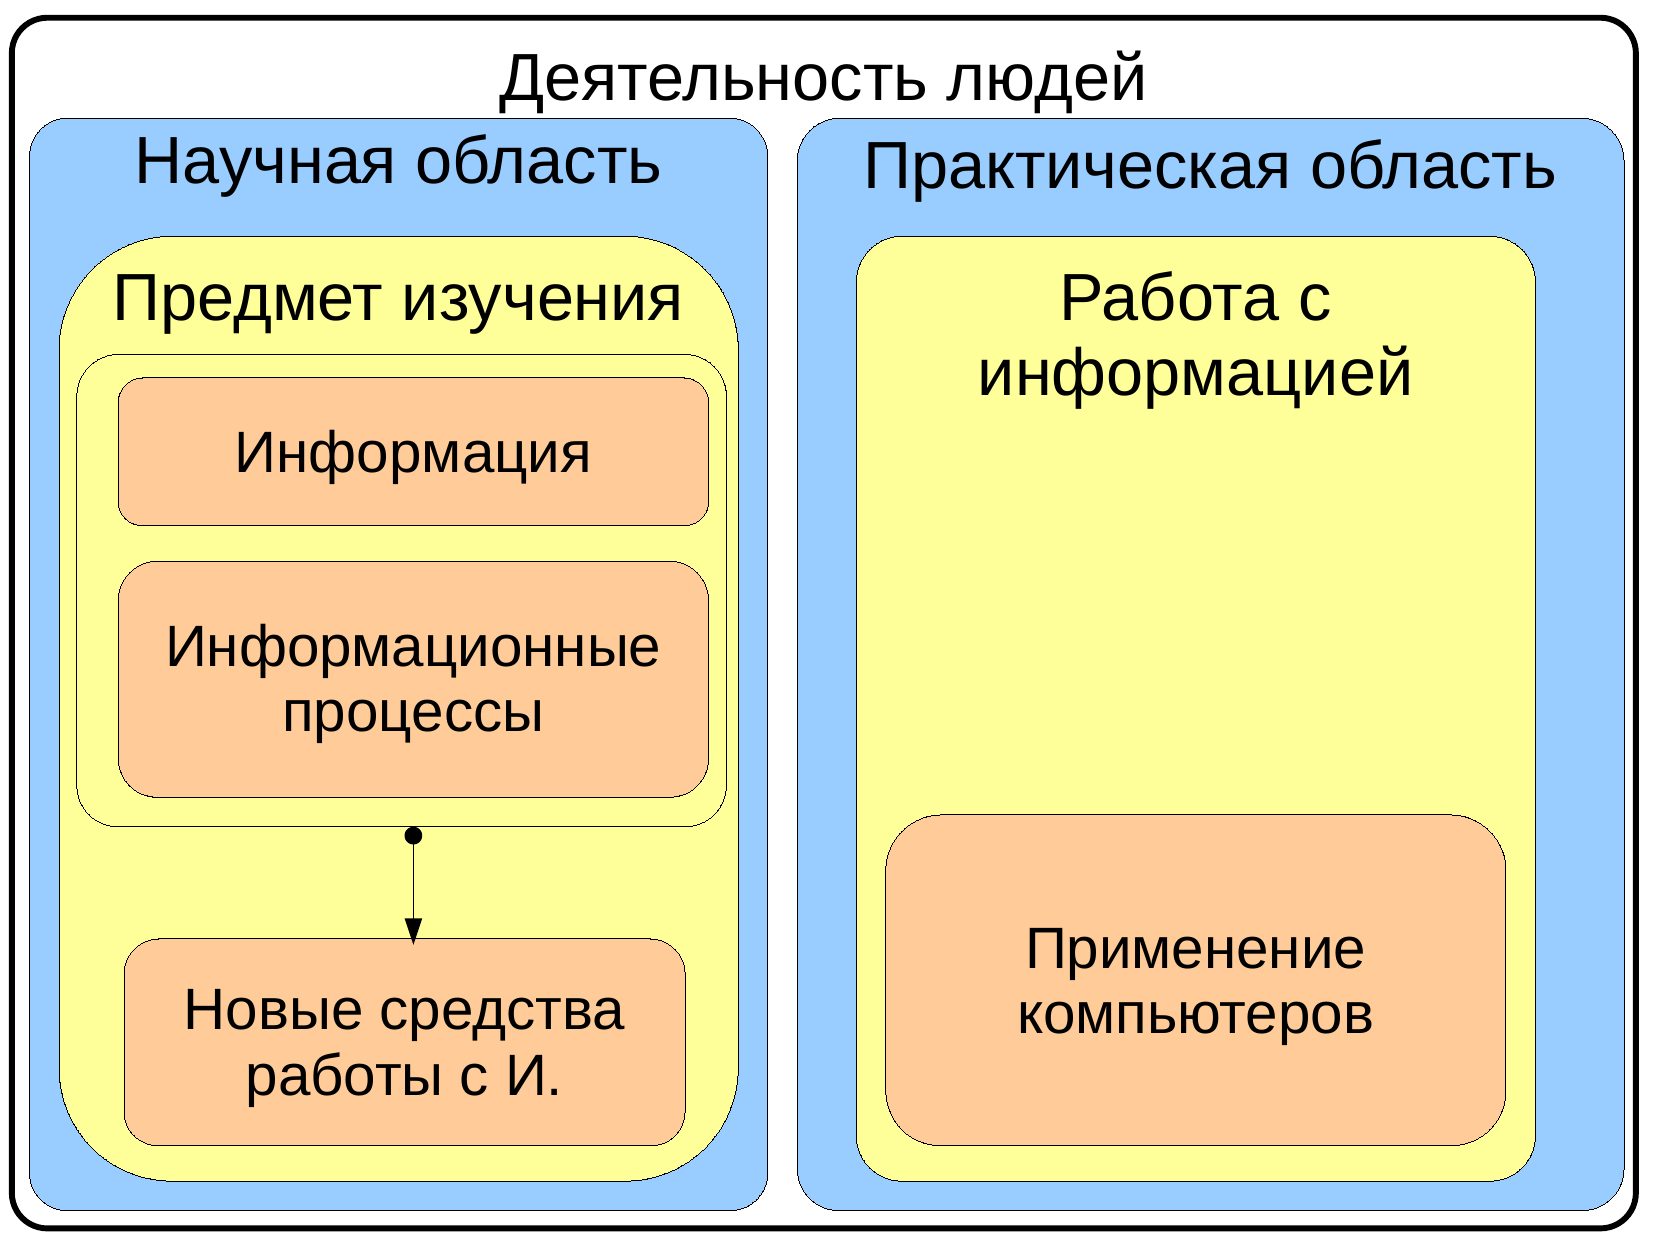

Деятельность людей
Научная область
Практическая область
Предмет изучения
Работа с
информацией
Информация
Информационные
процессы
Применение
компьютеров
Новые средства
работы с И.